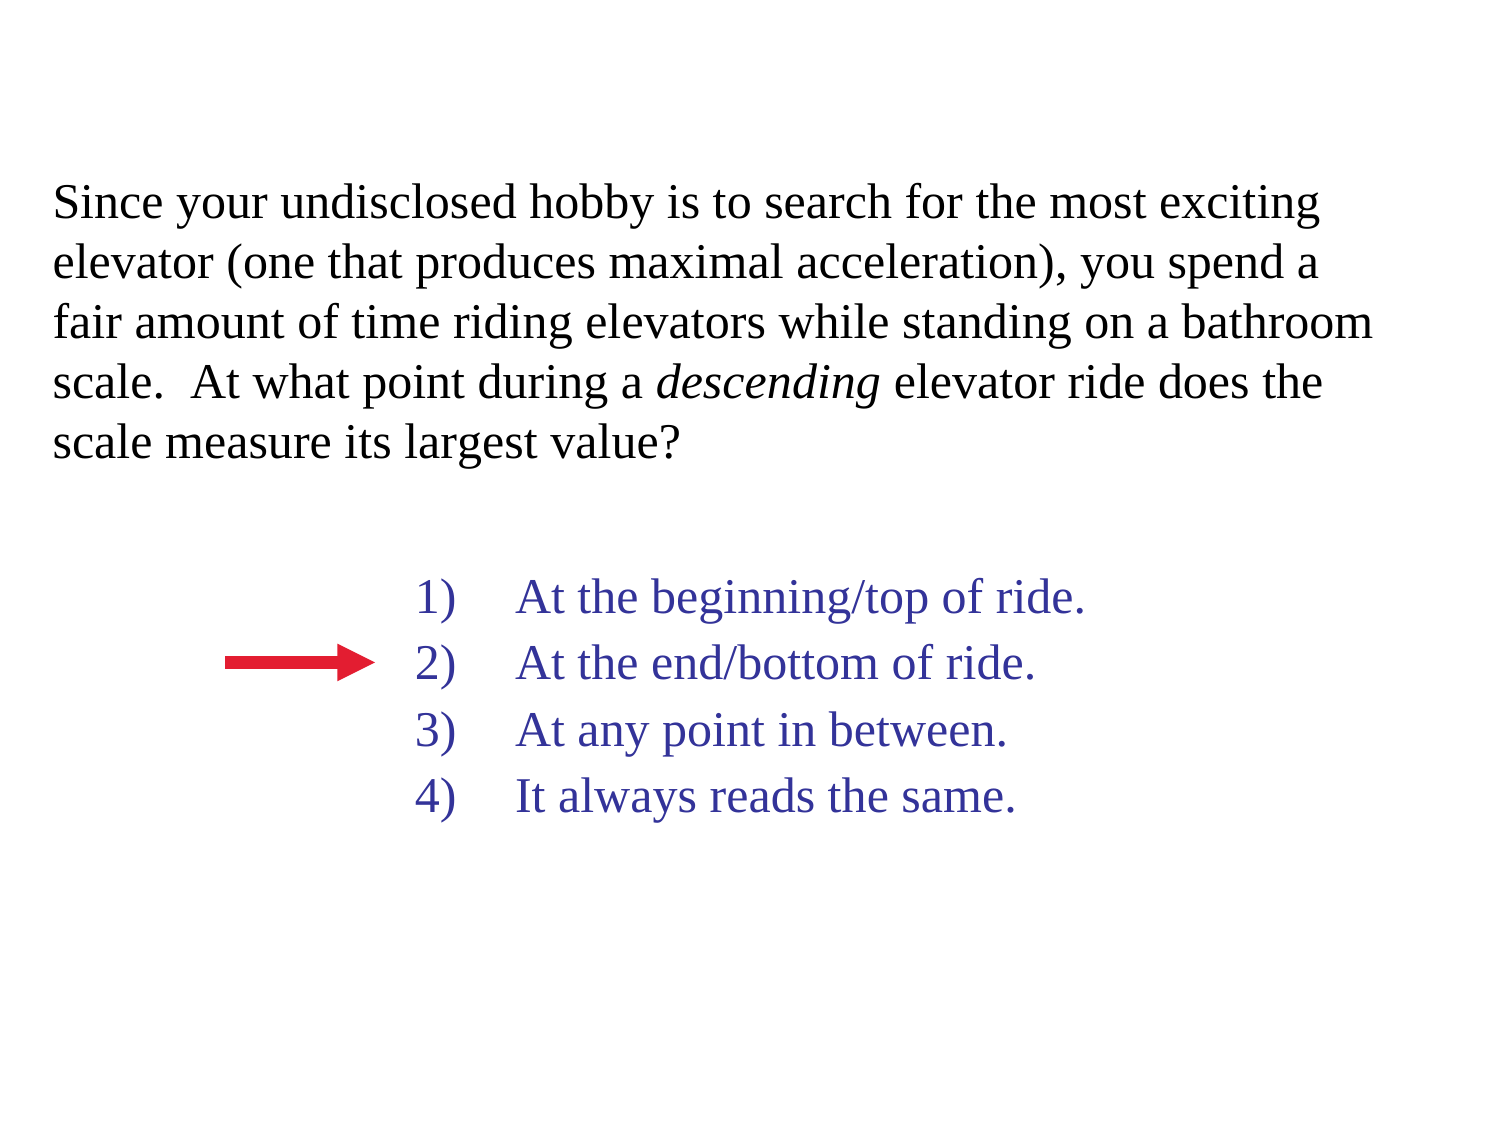

# Since your undisclosed hobby is to search for the most exciting elevator (one that produces maximal acceleration), you spend a fair amount of time riding elevators while standing on a bathroom scale. At what point during a descending elevator ride does the scale measure its largest value?
At the beginning/top of ride.
At the end/bottom of ride.
At any point in between.
It always reads the same.